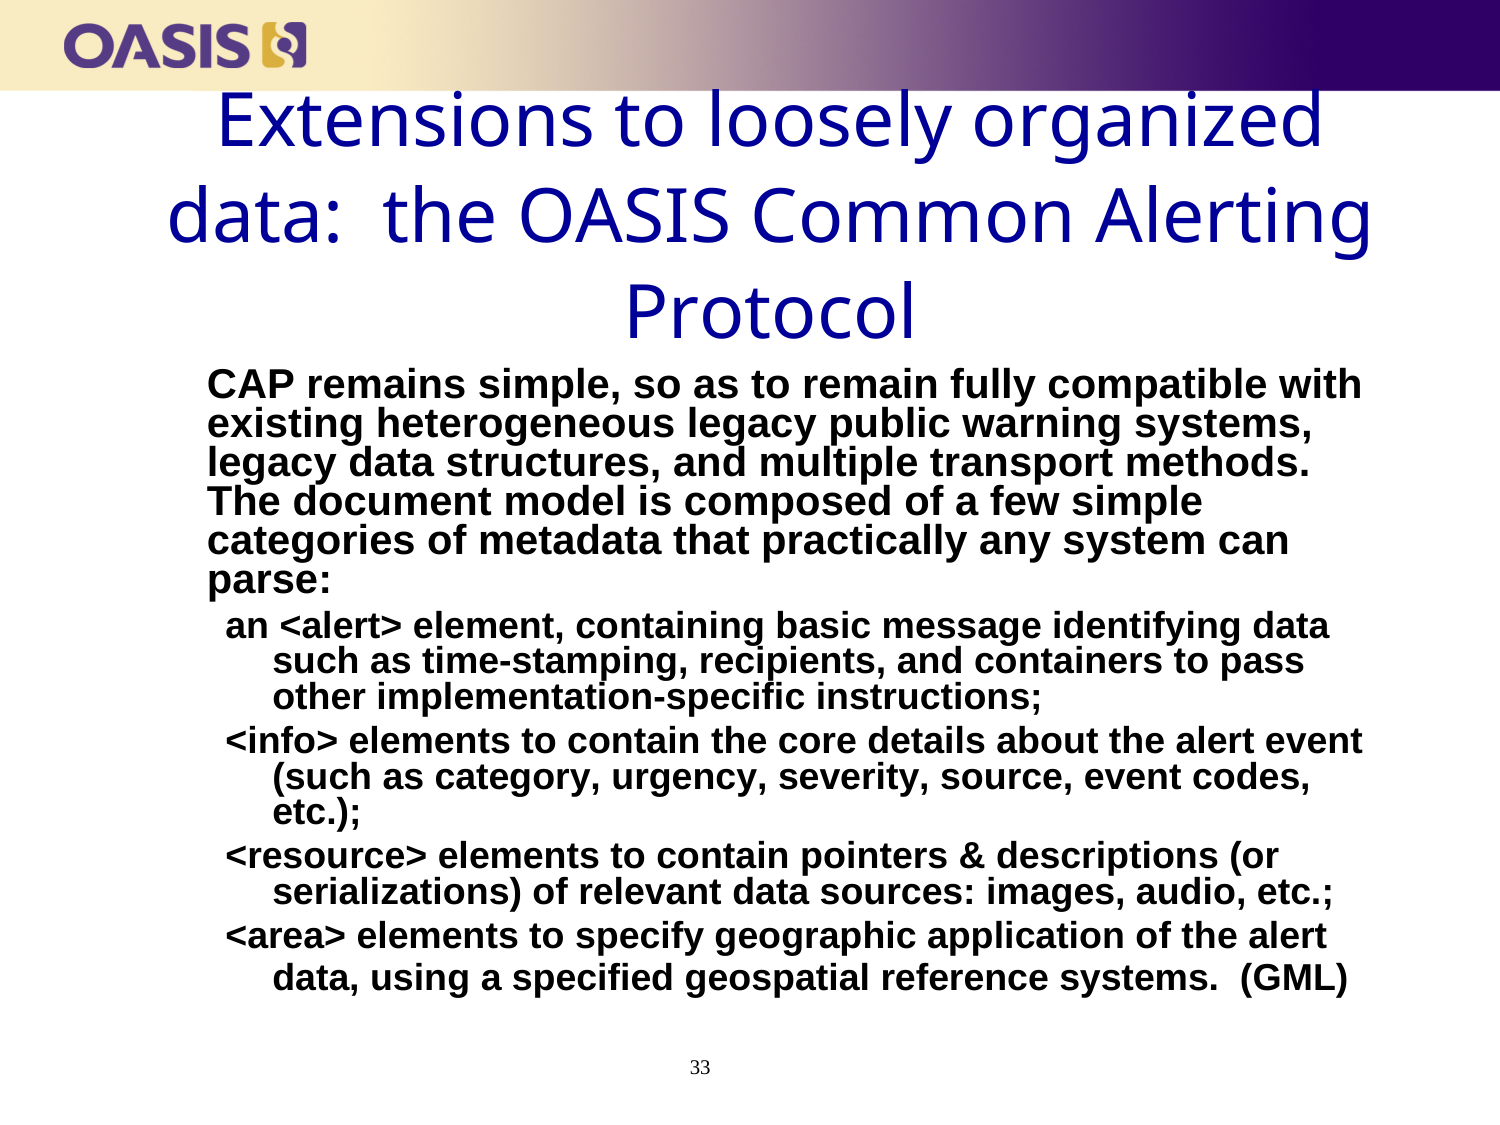

# Extensions to loosely organized data: the OASIS Common Alerting Protocol
CAP remains simple, so as to remain fully compatible with existing heterogeneous legacy public warning systems, legacy data structures, and multiple transport methods. The document model is composed of a few simple categories of metadata that practically any system can parse:
an <alert> element, containing basic message identifying data such as time-stamping, recipients, and containers to pass other implementation-specific instructions;
<info> elements to contain the core details about the alert event (such as category, urgency, severity, source, event codes, etc.);
<resource> elements to contain pointers & descriptions (or serializations) of relevant data sources: images, audio, etc.;
<area> elements to specify geographic application of the alert data, using a specified geospatial reference systems. (GML)‏